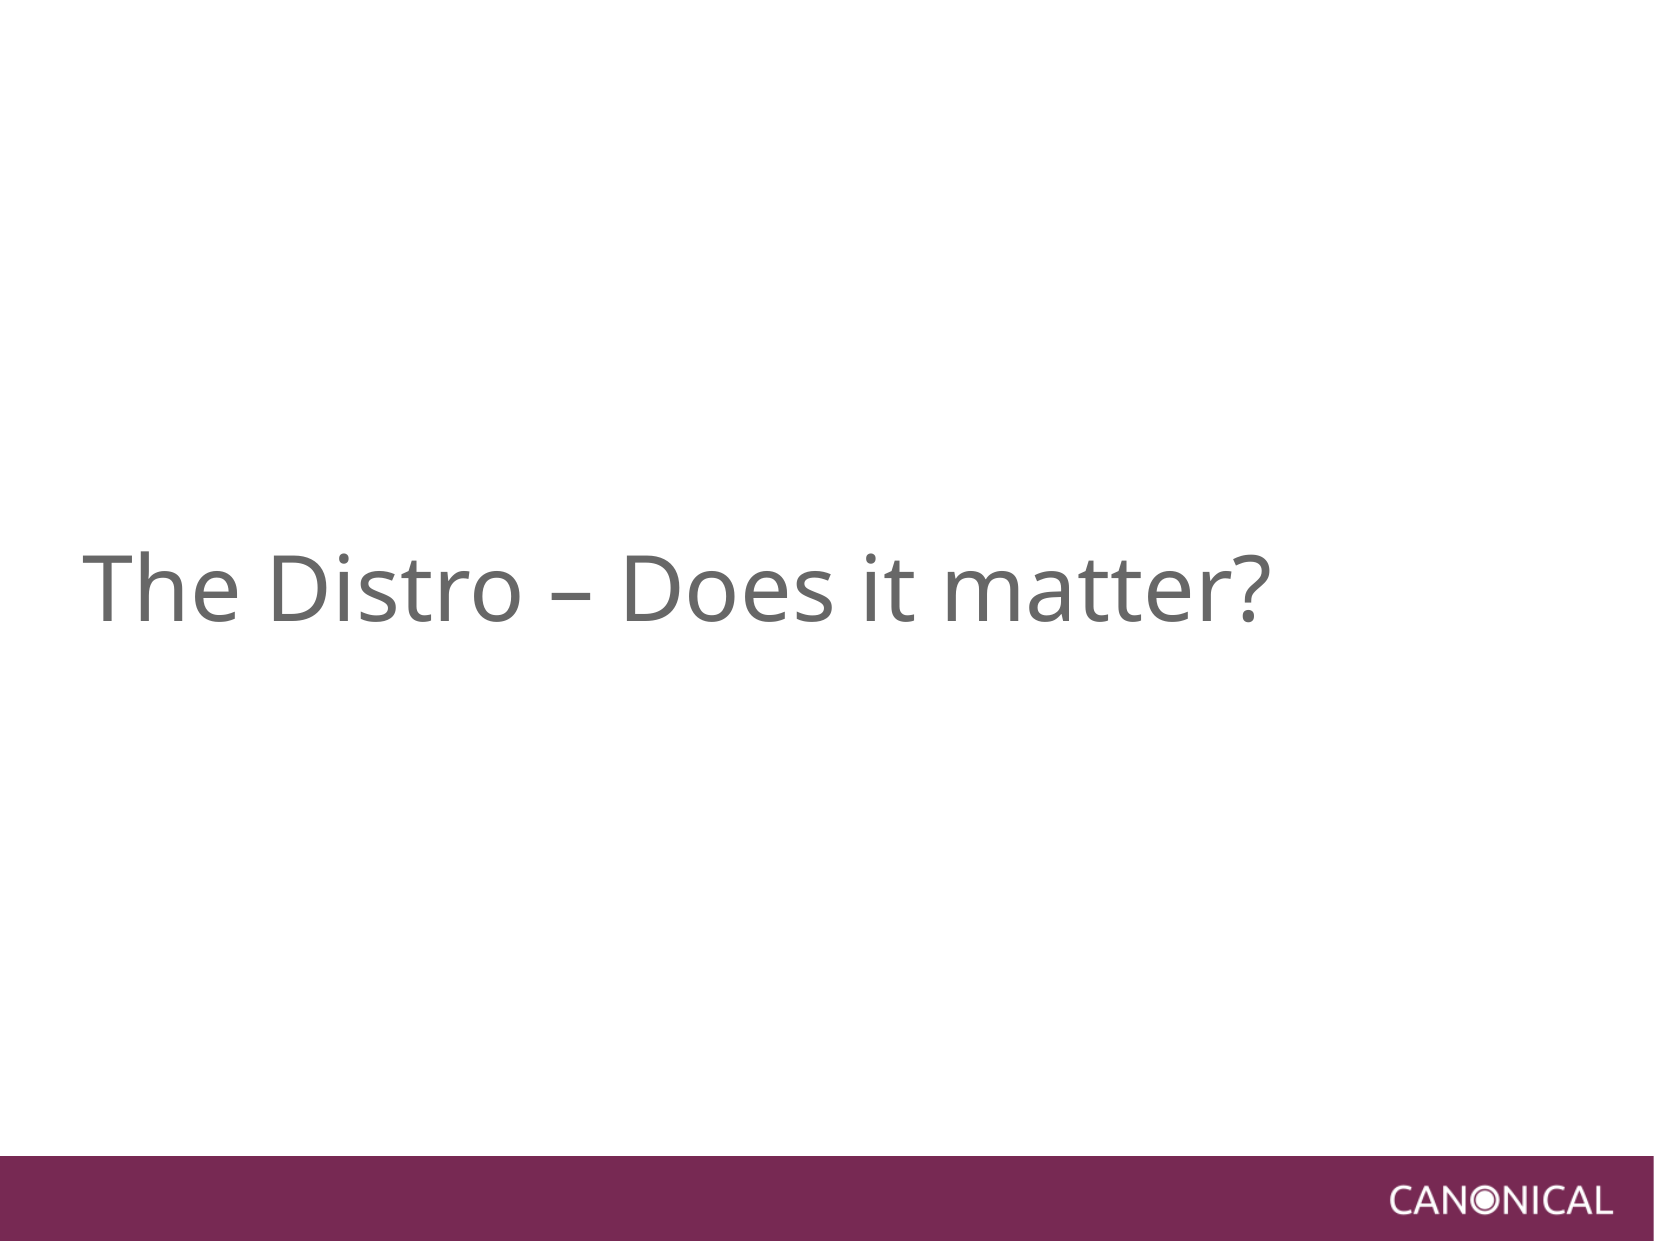

# The Distro – Does it matter?